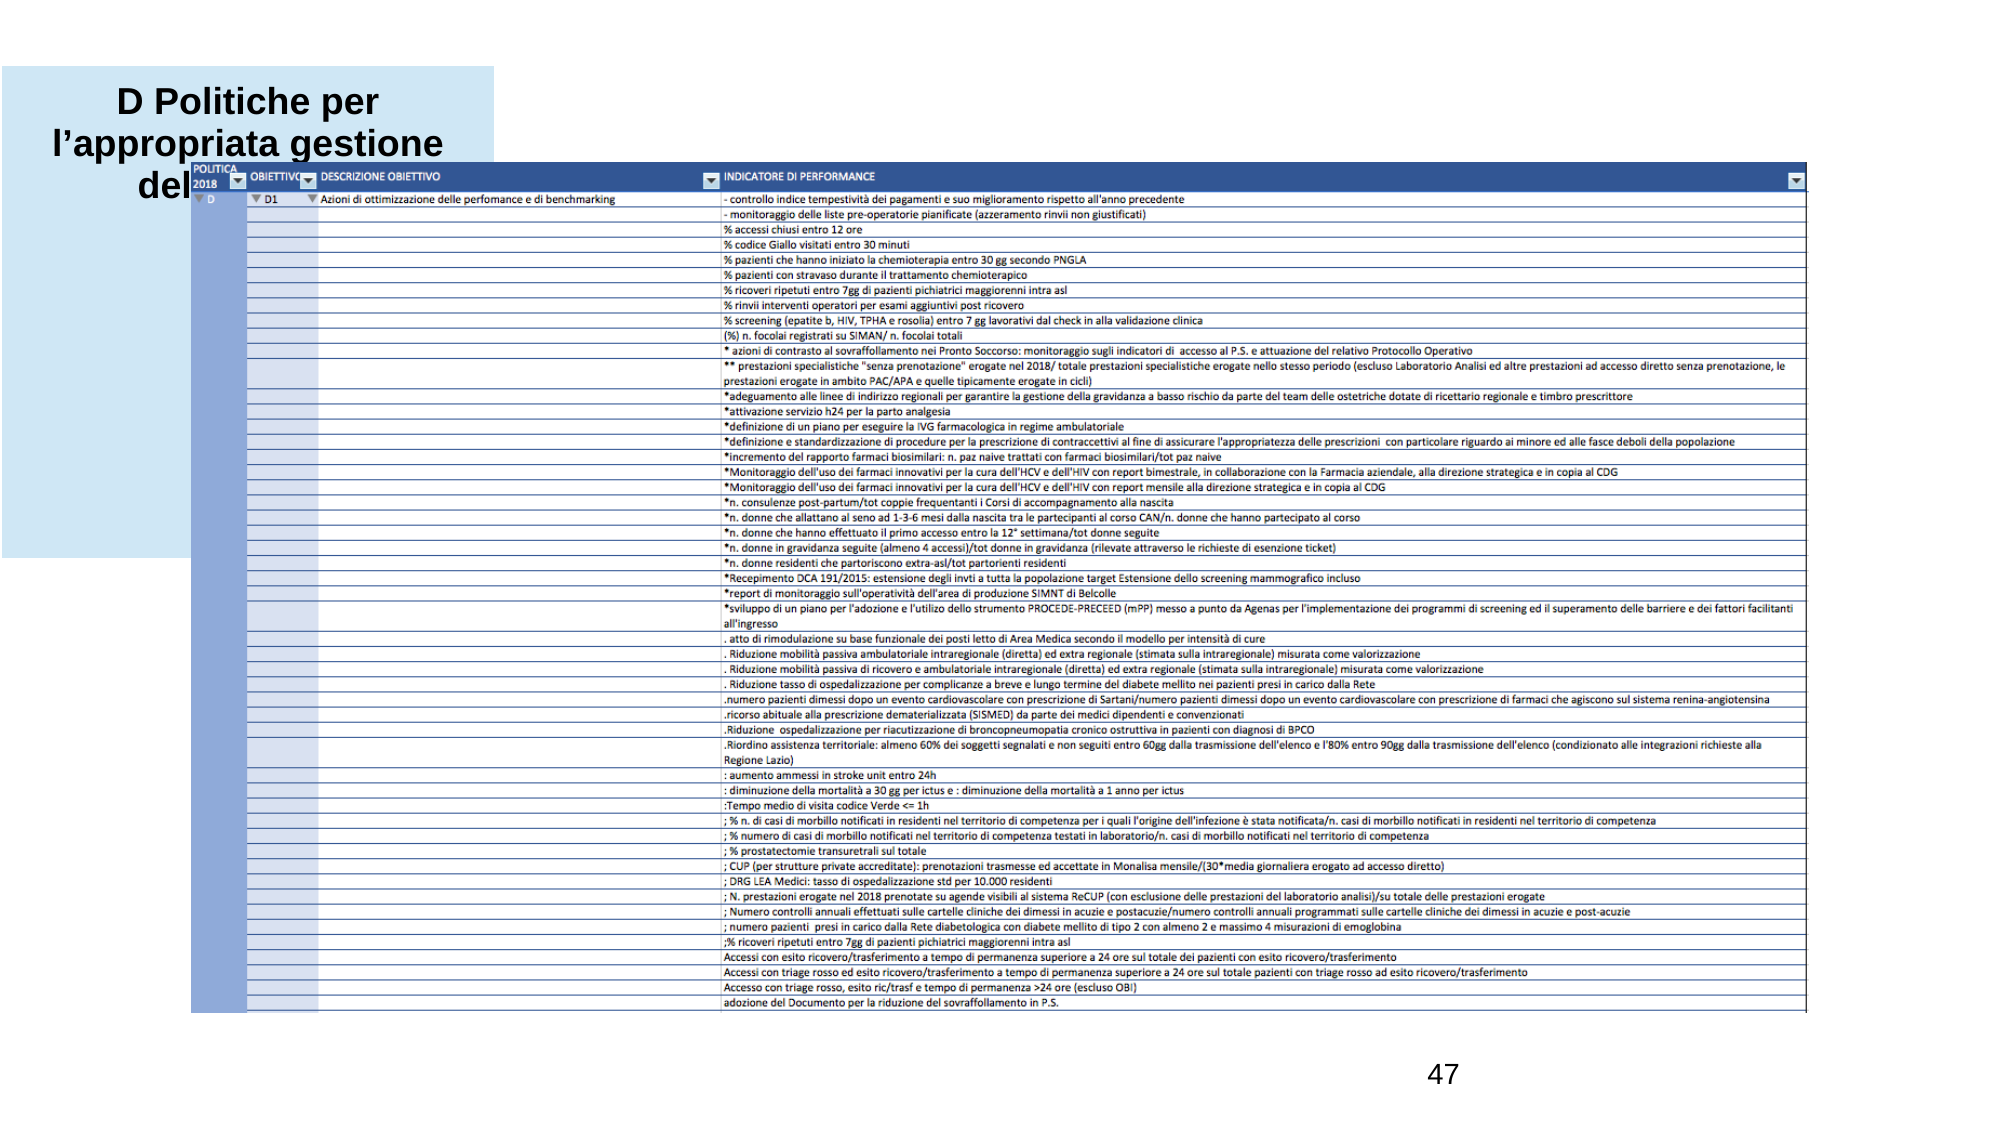

| D Politiche per l’appropriata gestione delle risorse |
| --- |